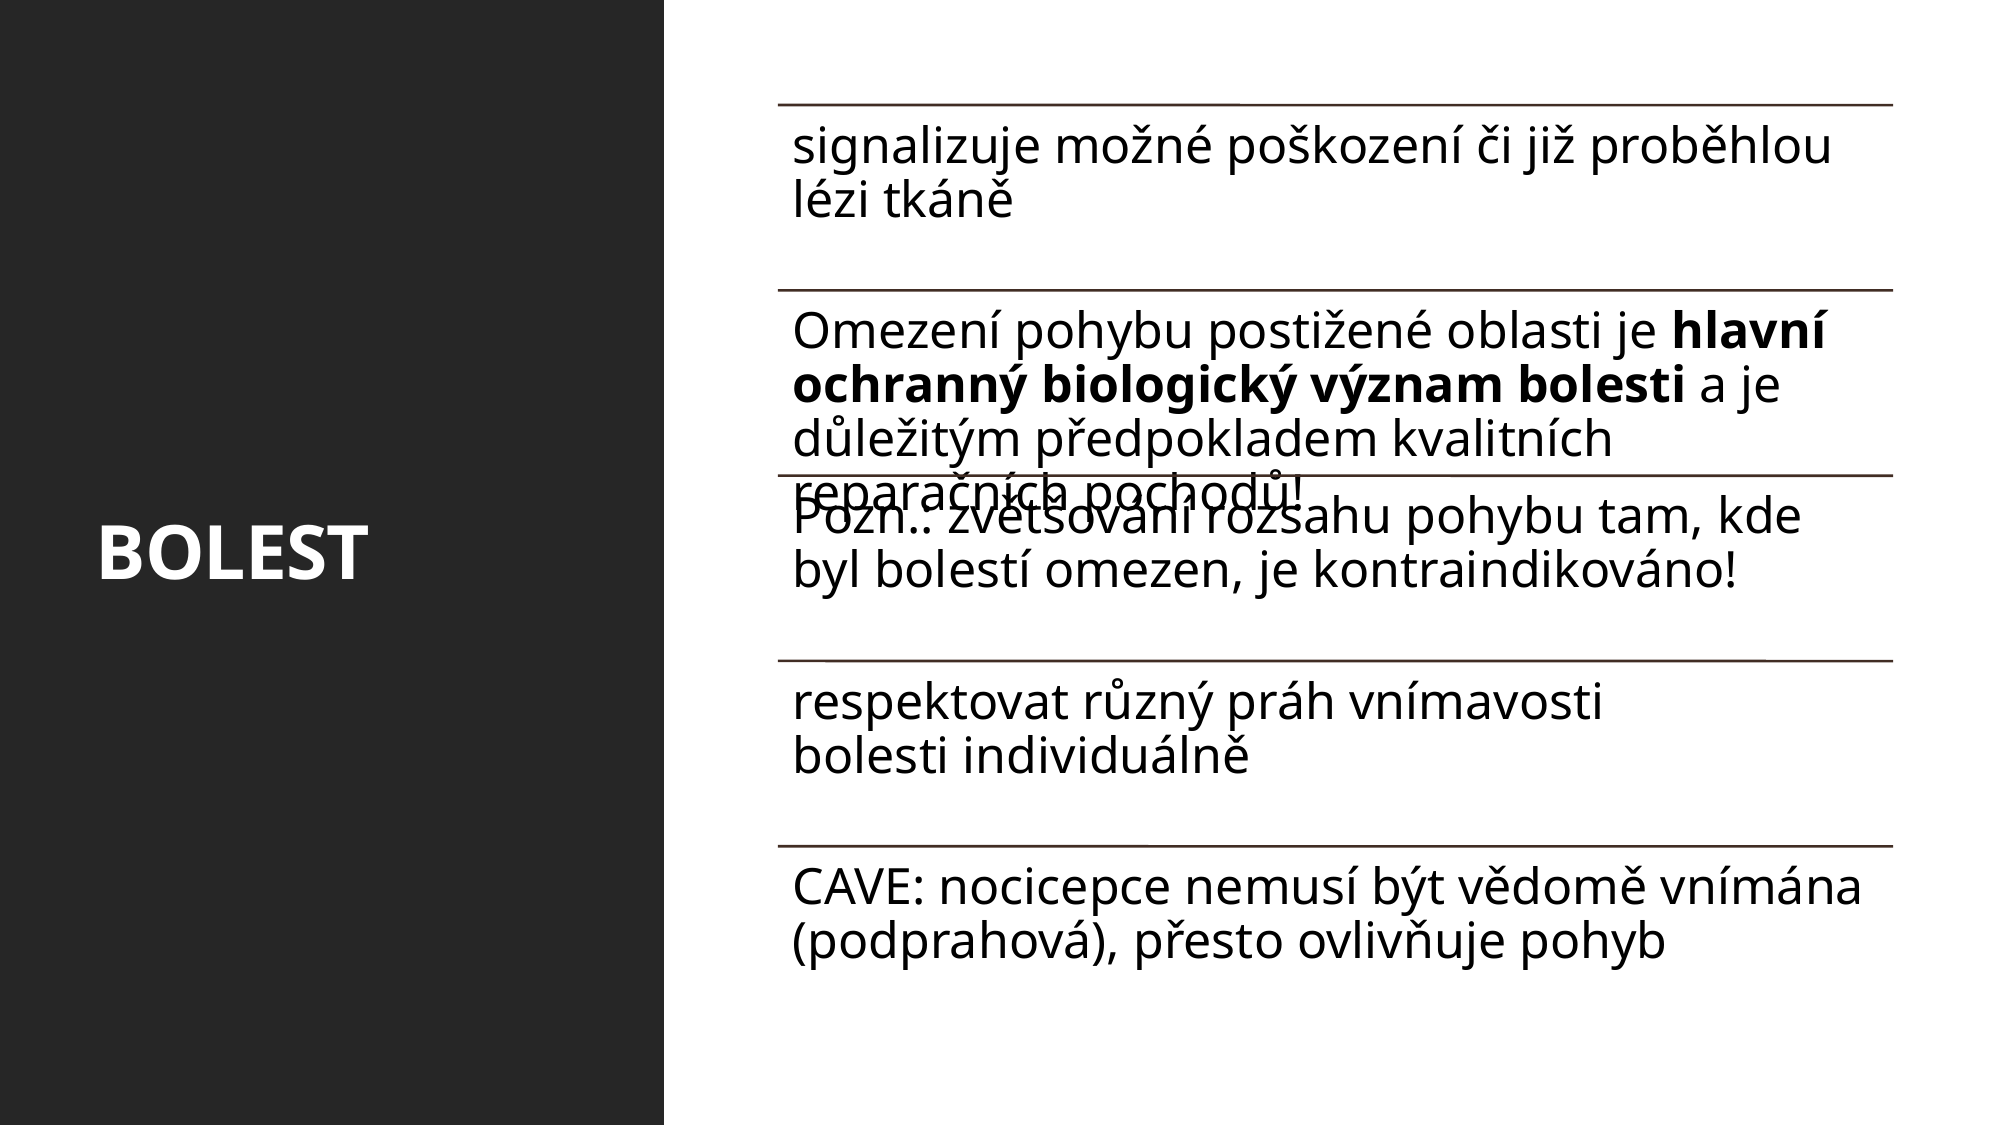

# BOLEST
signalizuje možné poškození či již proběhlou lézi tkáně
Omezení pohybu postižené oblasti je hlavní ochranný biologický význam bolesti a je důležitým předpokladem kvalitních reparačních pochodů!
Pozn.: zvětšování rozsahu pohybu tam, kde byl bolestí omezen, je kontraindikováno!
respektovat různý práh vnímavosti bolesti individuálně
CAVE: nocicepce nemusí být vědomě vnímána (podprahová), přesto ovlivňuje pohyb